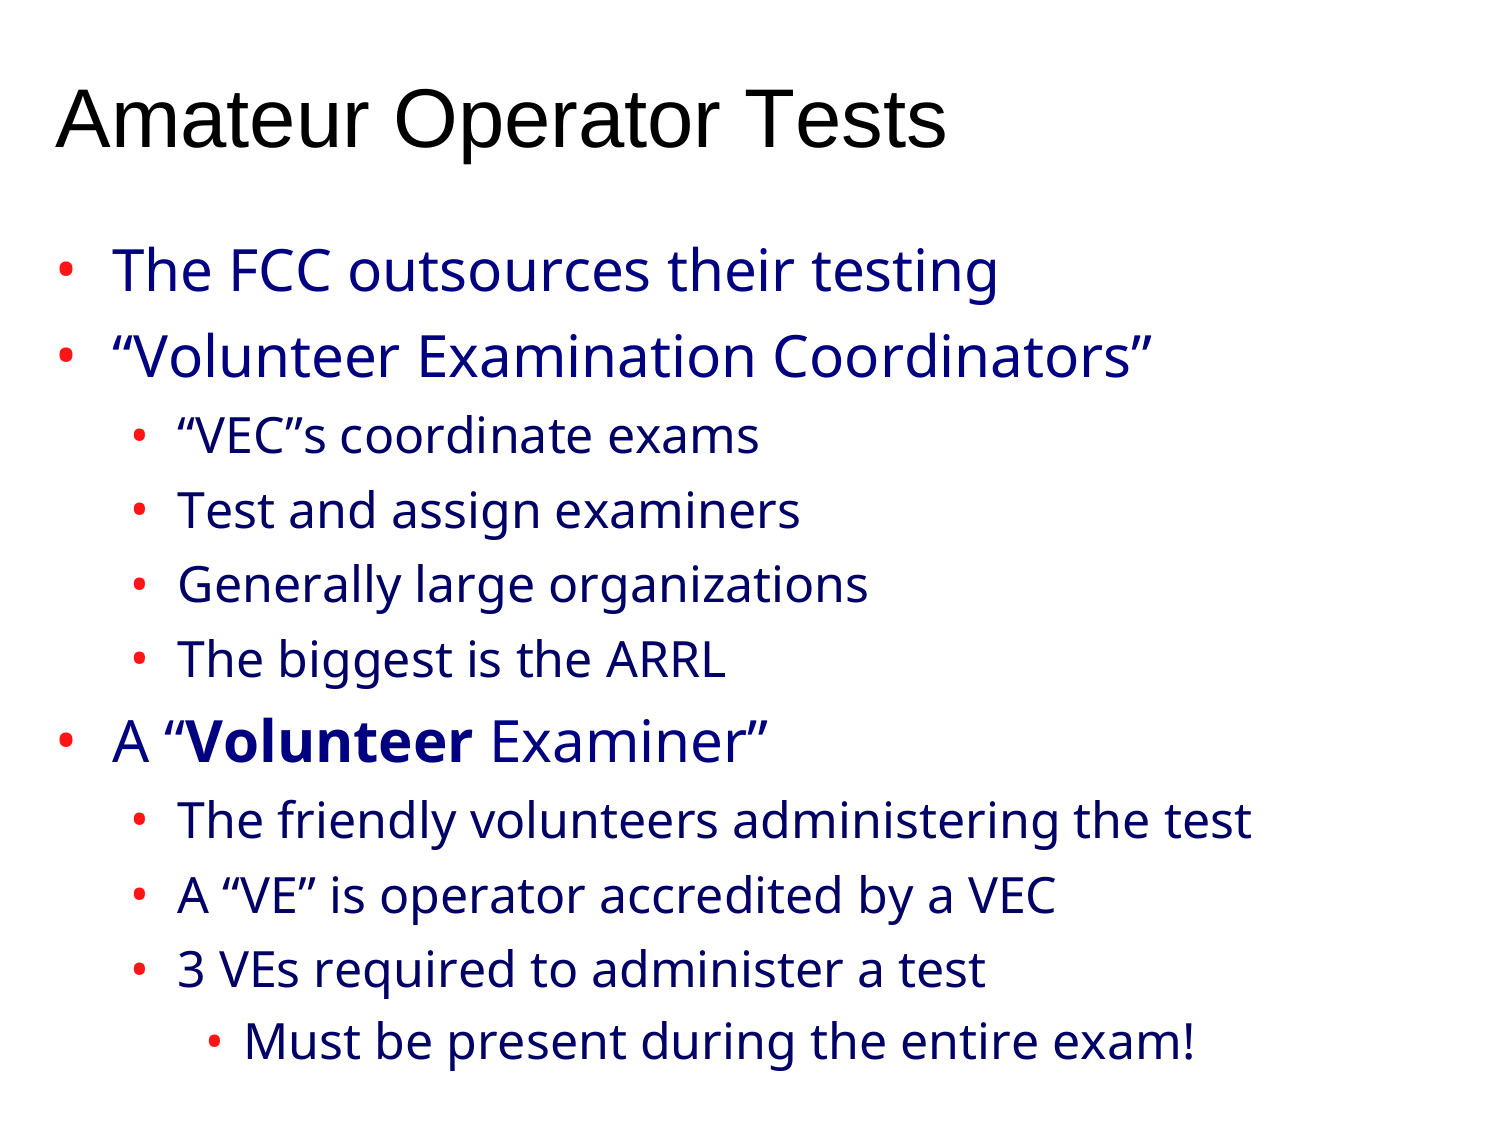

# Amateur Operator Tests
The FCC outsources their testing
“Volunteer Examination Coordinators”
“VEC”s coordinate exams
Test and assign examiners
Generally large organizations
The biggest is the ARRL
A “Volunteer Examiner”
The friendly volunteers administering the test
A “VE” is operator accredited by a VEC
3 VEs required to administer a test
Must be present during the entire exam!